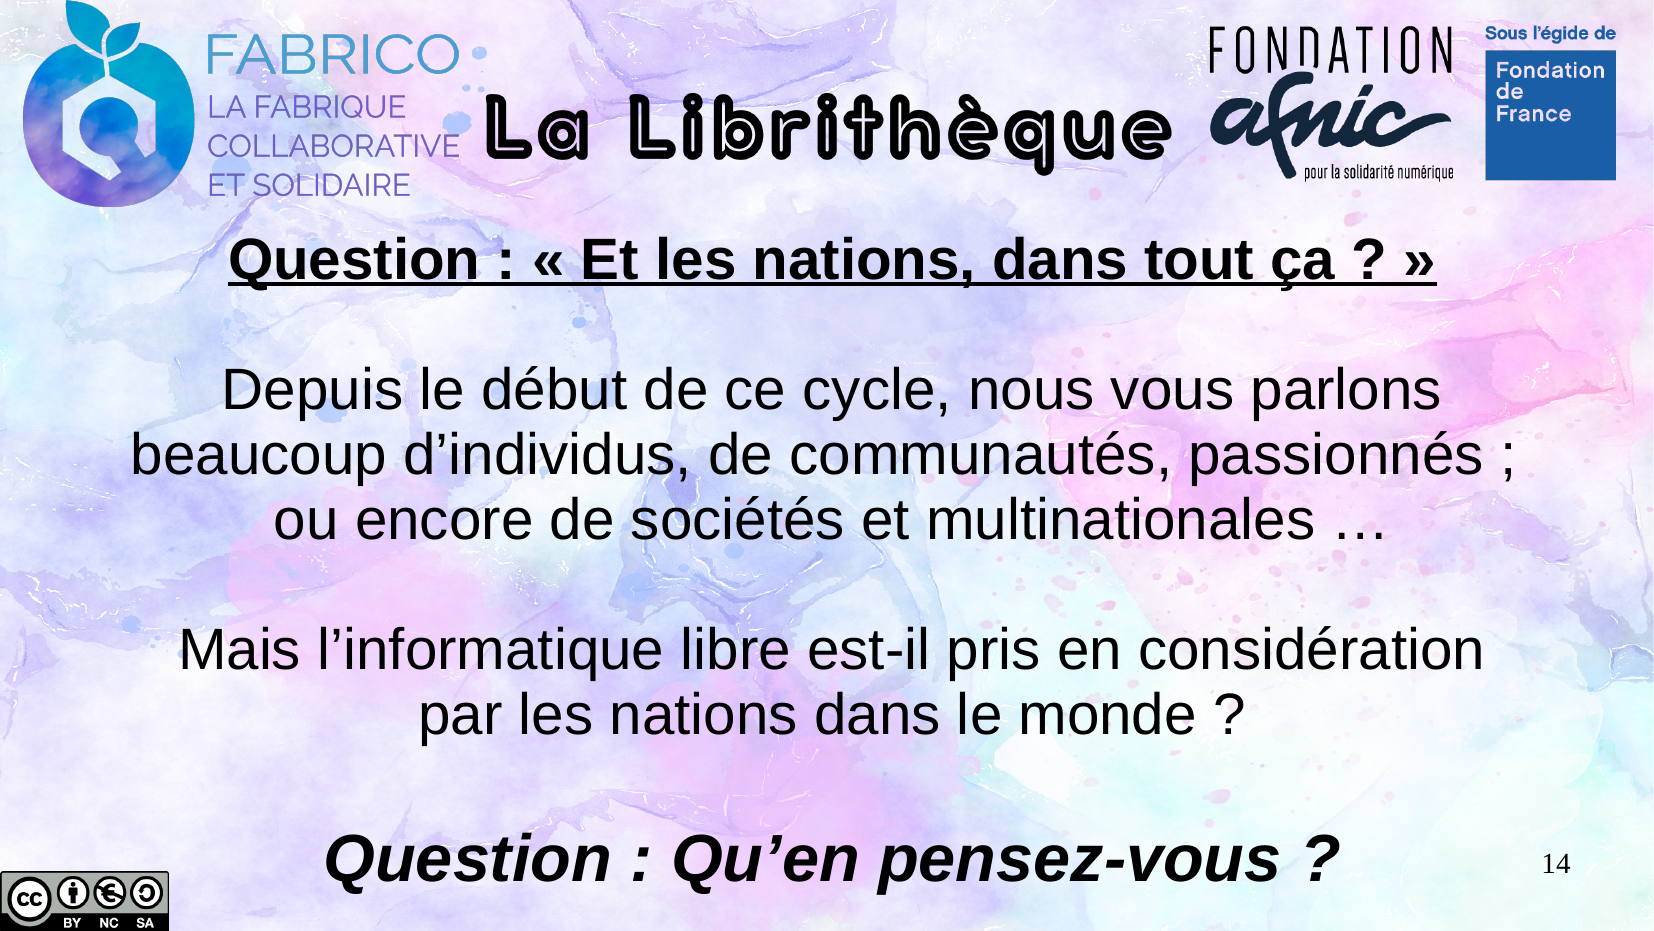

# Question : « Et les nations, dans tout ça ? »
Depuis le début de ce cycle, nous vous parlons beaucoup d’individus, de communautés, passionnés ;
ou encore de sociétés et multinationales …
Mais l’informatique libre est-il pris en considération
par les nations dans le monde ?
Question : Qu’en pensez-vous ?
14